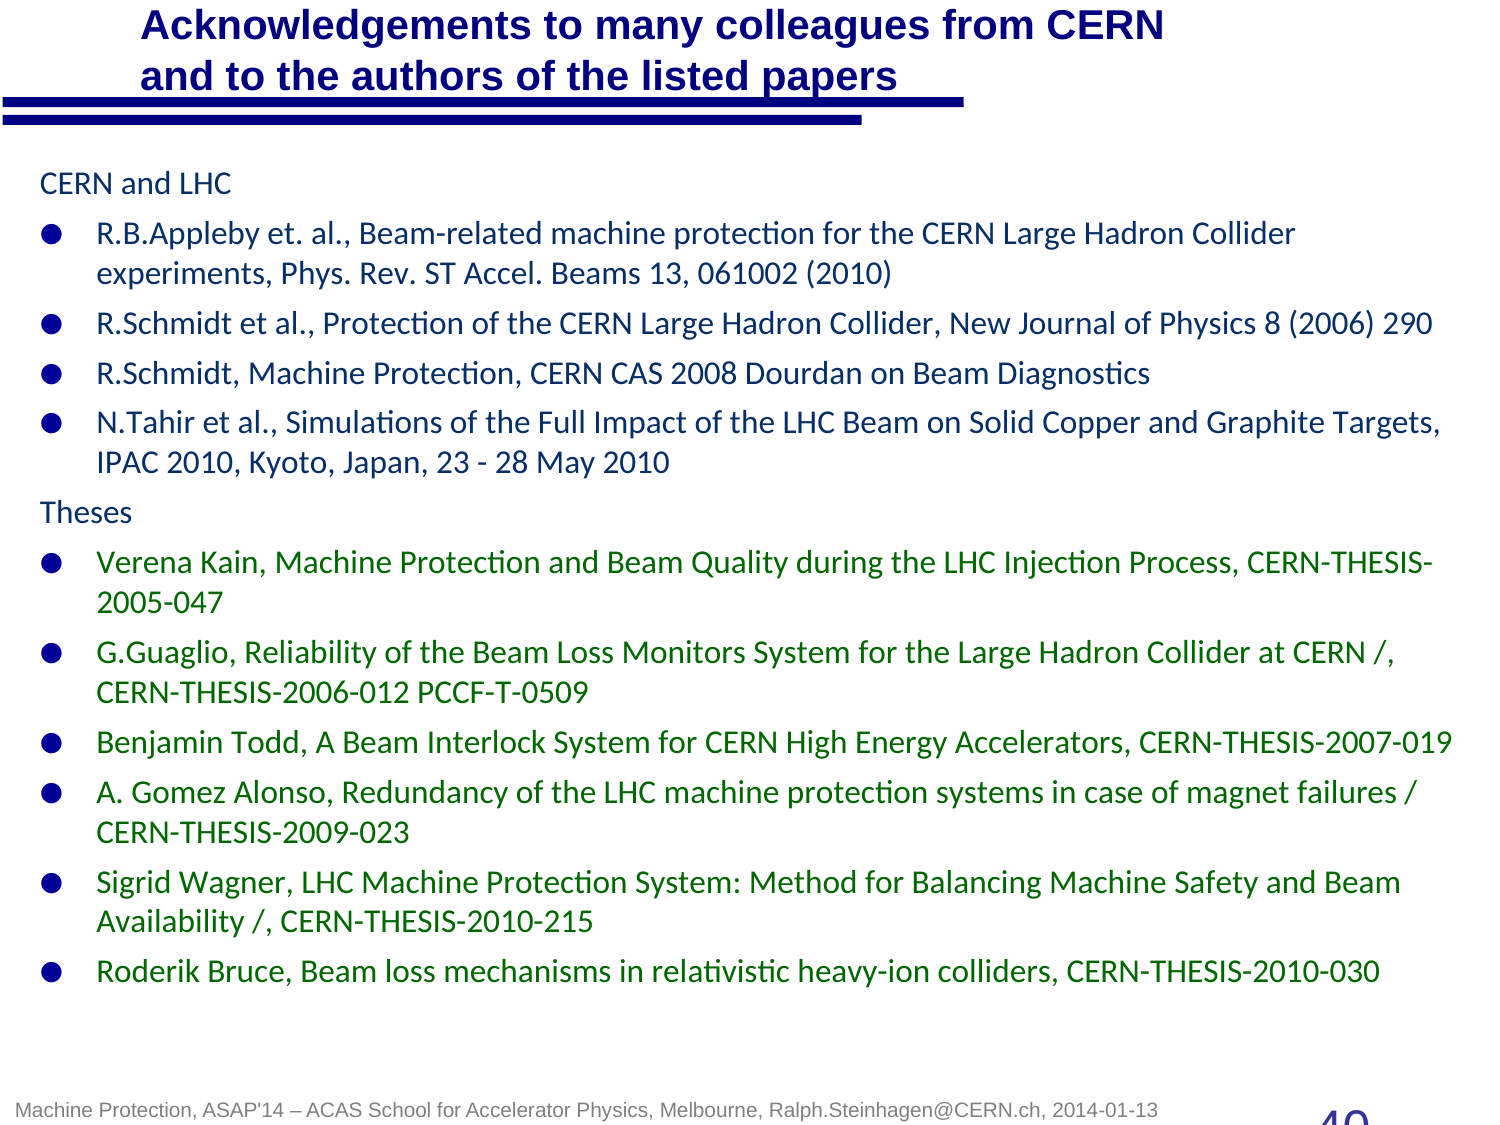

Acknowledgements to many colleagues from CERN
and to the authors of the listed papers
# CERN and LHC
R.B.Appleby et. al., Beam-related machine protection for the CERN Large Hadron Collider experiments, Phys. Rev. ST Accel. Beams 13, 061002 (2010)
R.Schmidt et al., Protection of the CERN Large Hadron Collider, New Journal of Physics 8 (2006) 290
R.Schmidt, Machine Protection, CERN CAS 2008 Dourdan on Beam Diagnostics
N.Tahir et al., Simulations of the Full Impact of the LHC Beam on Solid Copper and Graphite Targets, IPAC 2010, Kyoto, Japan, 23 - 28 May 2010
Theses
Verena Kain, Machine Protection and Beam Quality during the LHC Injection Process, CERN-THESIS-2005-047
G.Guaglio, Reliability of the Beam Loss Monitors System for the Large Hadron Collider at CERN /, CERN-THESIS-2006-012 PCCF-T-0509
Benjamin Todd, A Beam Interlock System for CERN High Energy Accelerators, CERN-THESIS-2007-019
A. Gomez Alonso, Redundancy of the LHC machine protection systems in case of magnet failures / CERN-THESIS-2009-023
Sigrid Wagner, LHC Machine Protection System: Method for Balancing Machine Safety and Beam Availability /, CERN-THESIS-2010-215
Roderik Bruce, Beam loss mechanisms in relativistic heavy-ion colliders, CERN-THESIS-2010-030